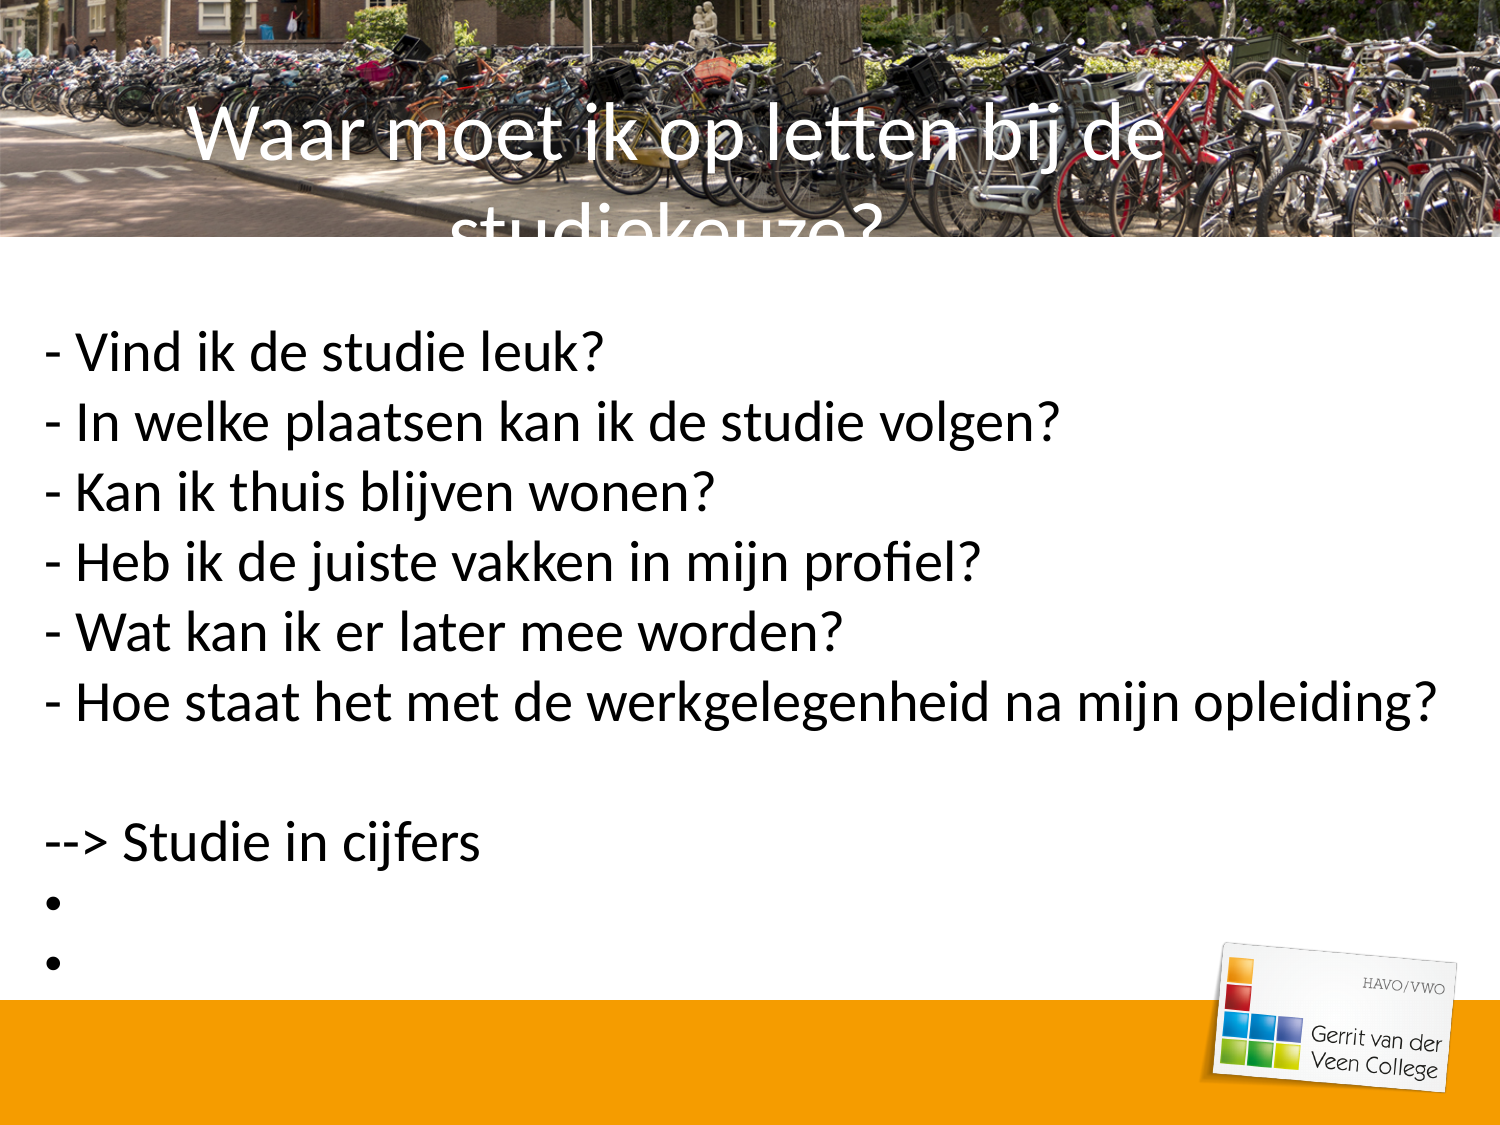

# Waar moet ik op letten bij de studiekeuze?
- Vind ik de studie leuk?
- In welke plaatsen kan ik de studie volgen?
- Kan ik thuis blijven wonen?
- Heb ik de juiste vakken in mijn profiel?
- Wat kan ik er later mee worden?
- Hoe staat het met de werkgelegenheid na mijn opleiding?
--> Studie in cijfers